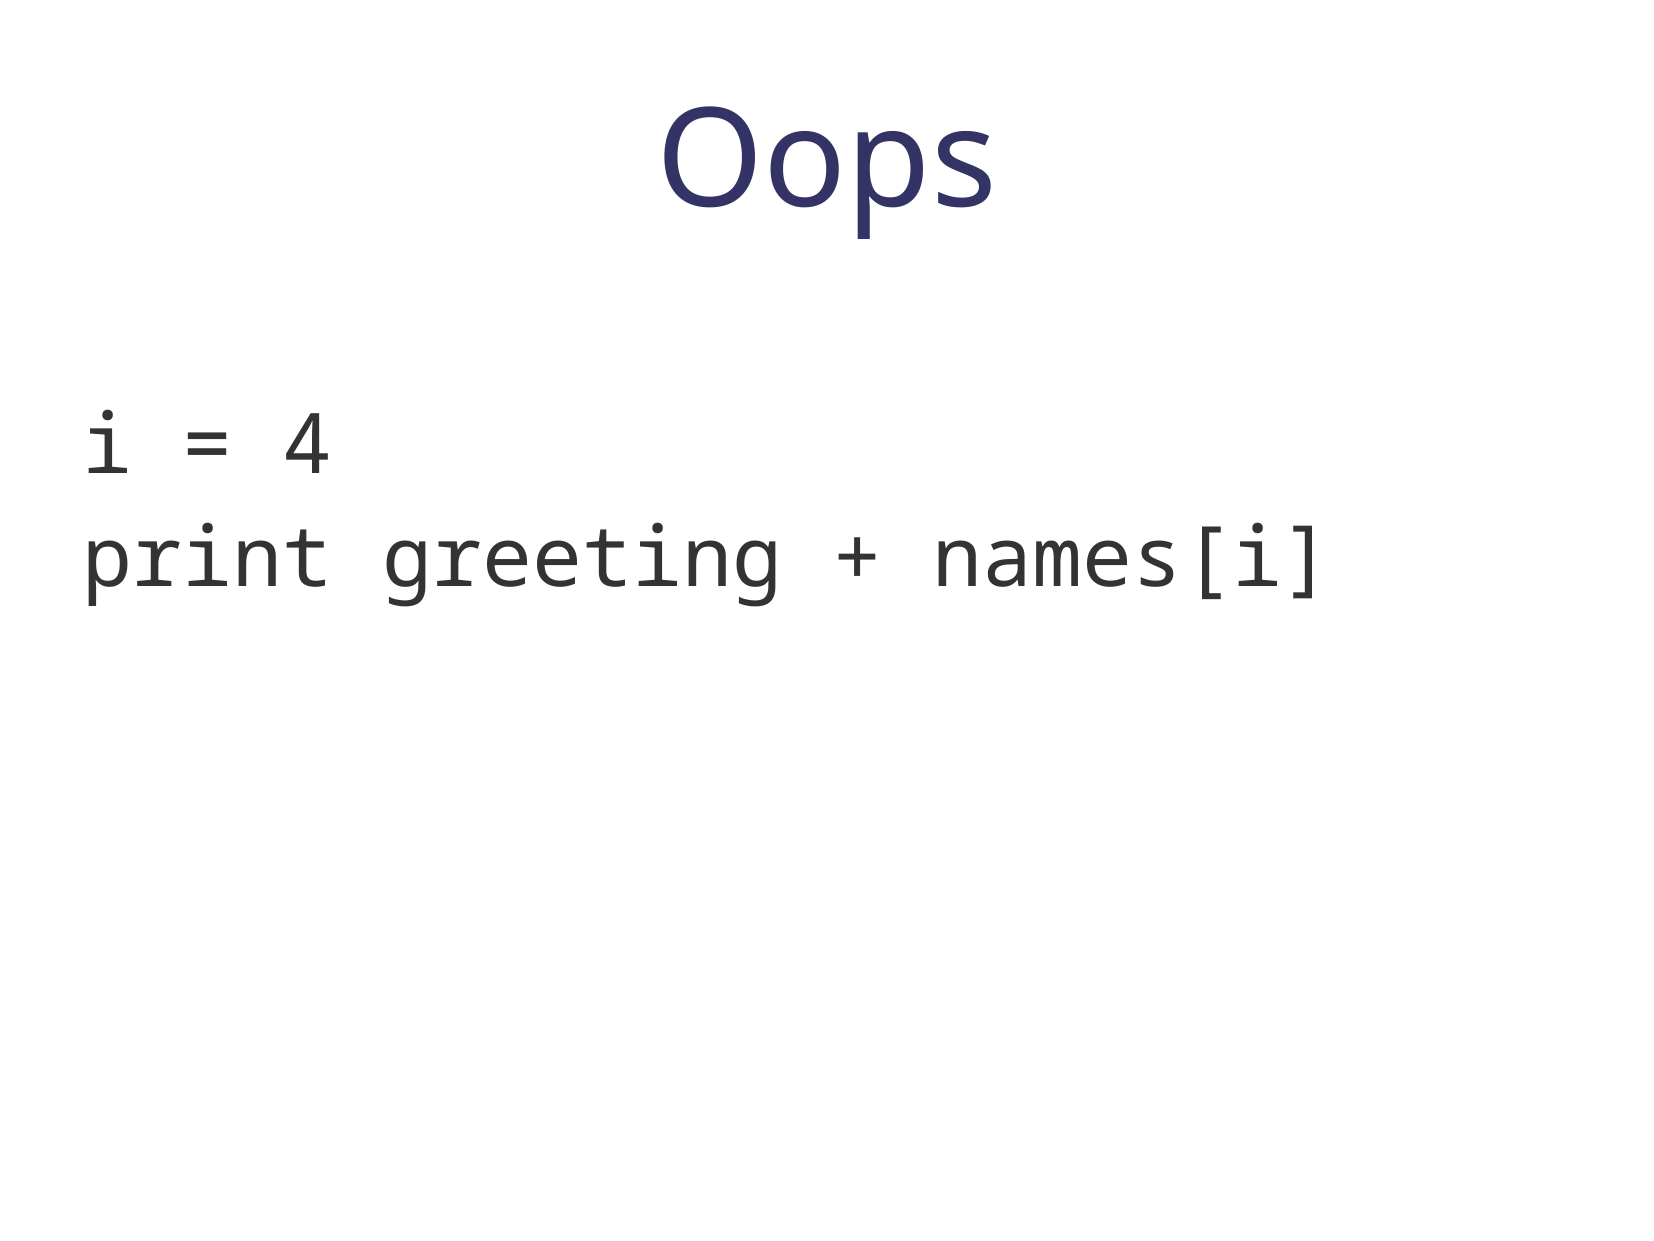

# Oops
i = 4
print greeting + names[i]